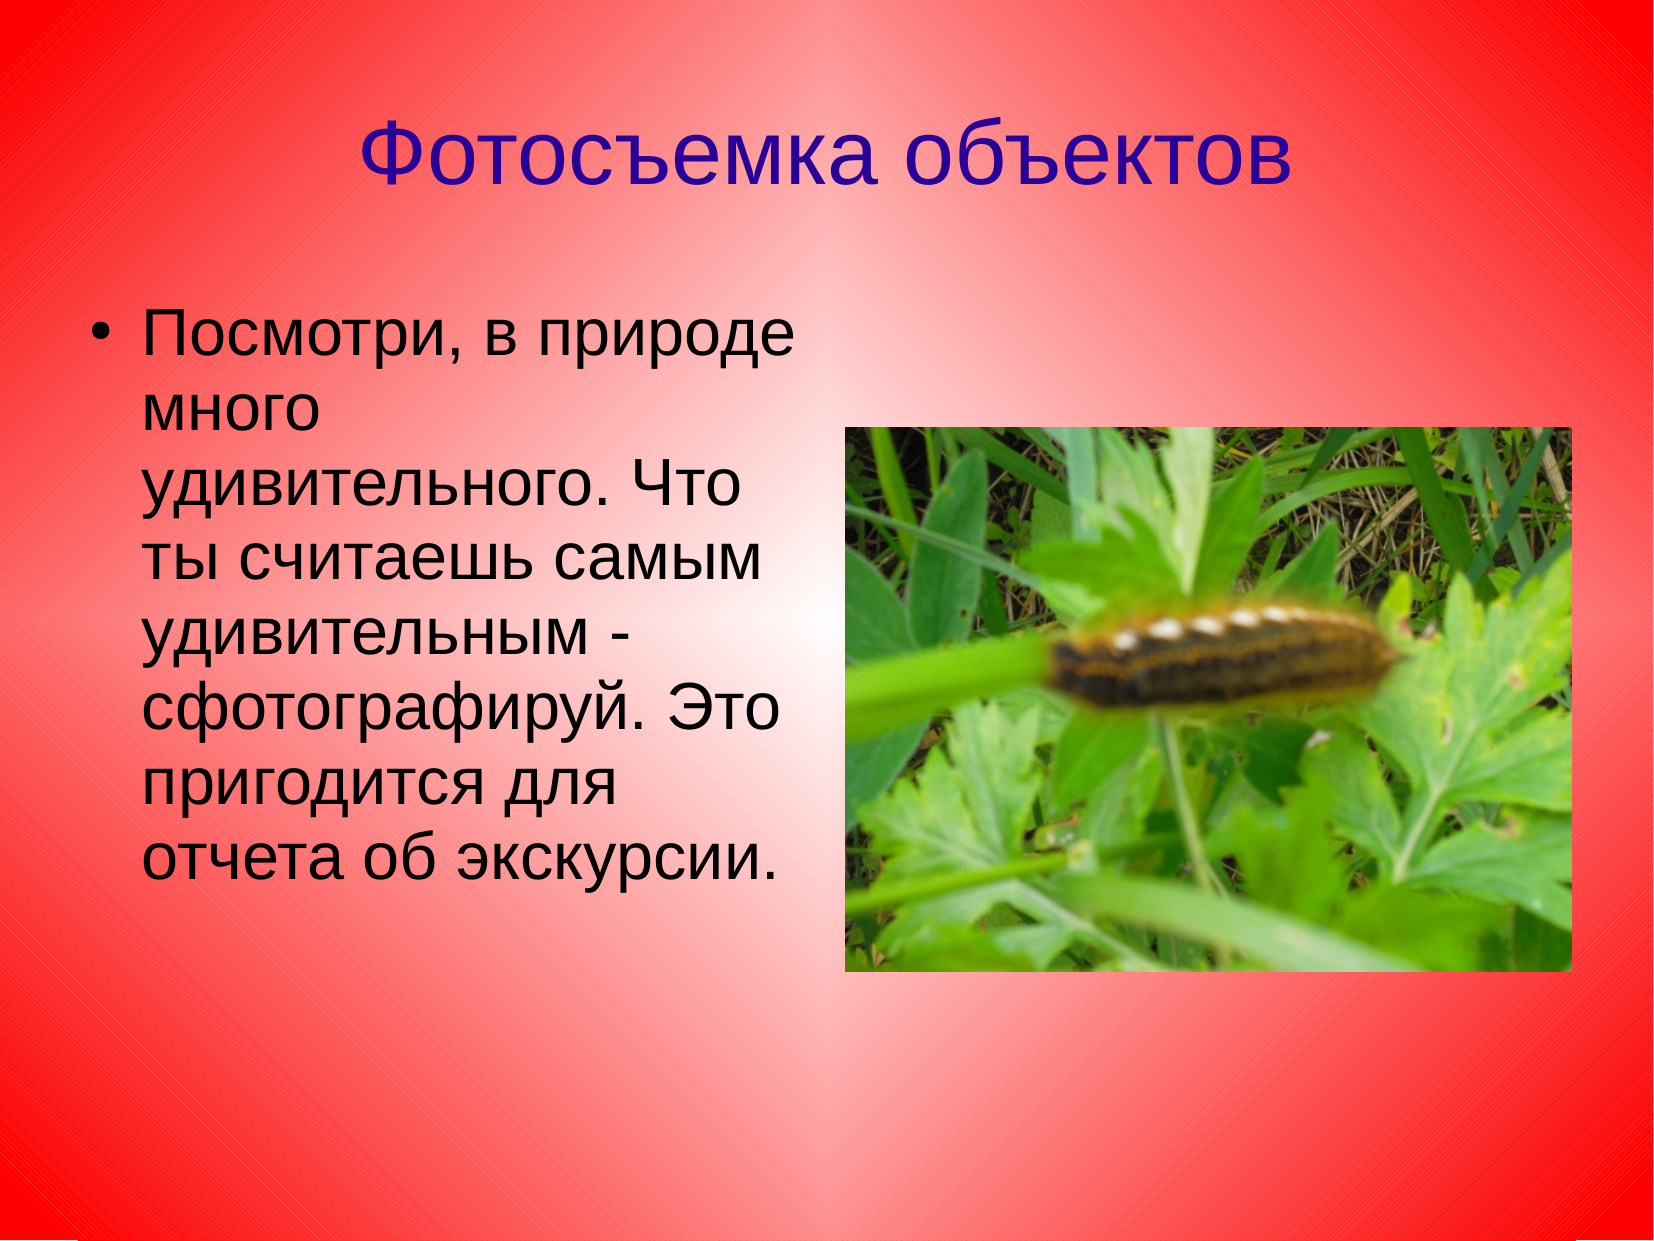

# Фотосъемка объектов
Посмотри, в природе много удивительного. Что ты считаешь самым удивительным - сфотографируй. Это пригодится для отчета об экскурсии.